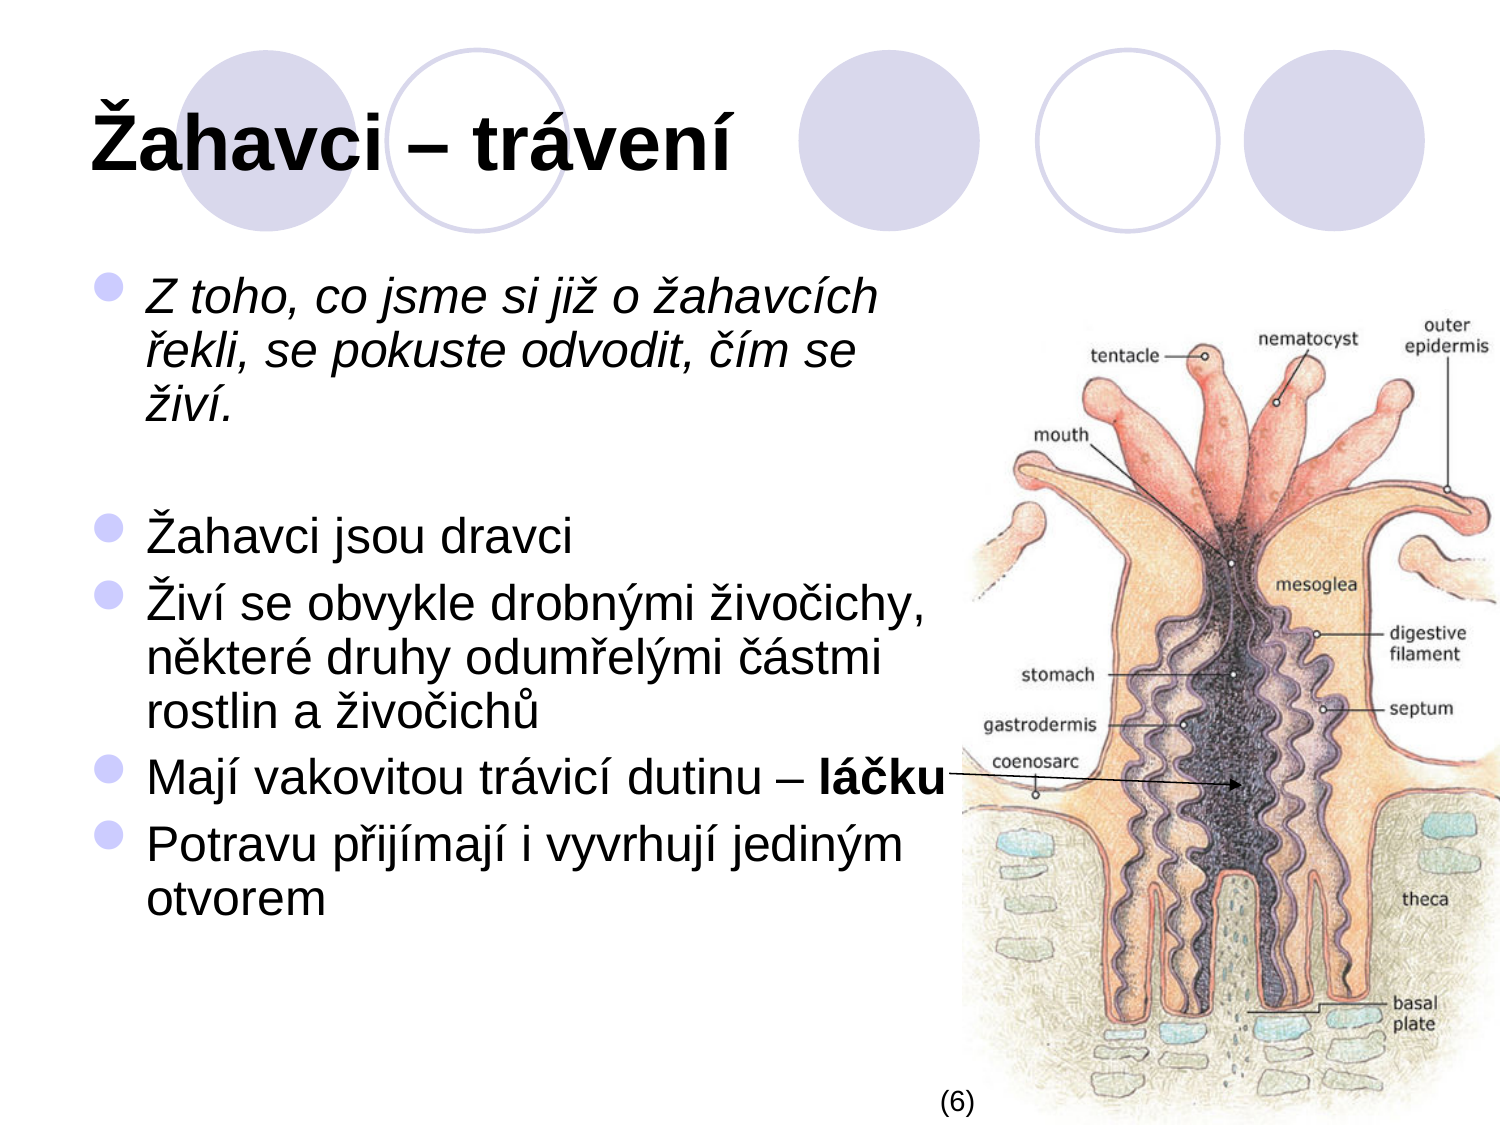

# Žahavci – trávení
Z toho, co jsme si již o žahavcích řekli, se pokuste odvodit, čím se živí.
Žahavci jsou dravci
Živí se obvykle drobnými živočichy, některé druhy odumřelými částmi rostlin a živočichů
Mají vakovitou trávicí dutinu – láčku
Potravu přijímají i vyvrhují jediným otvorem
(6)